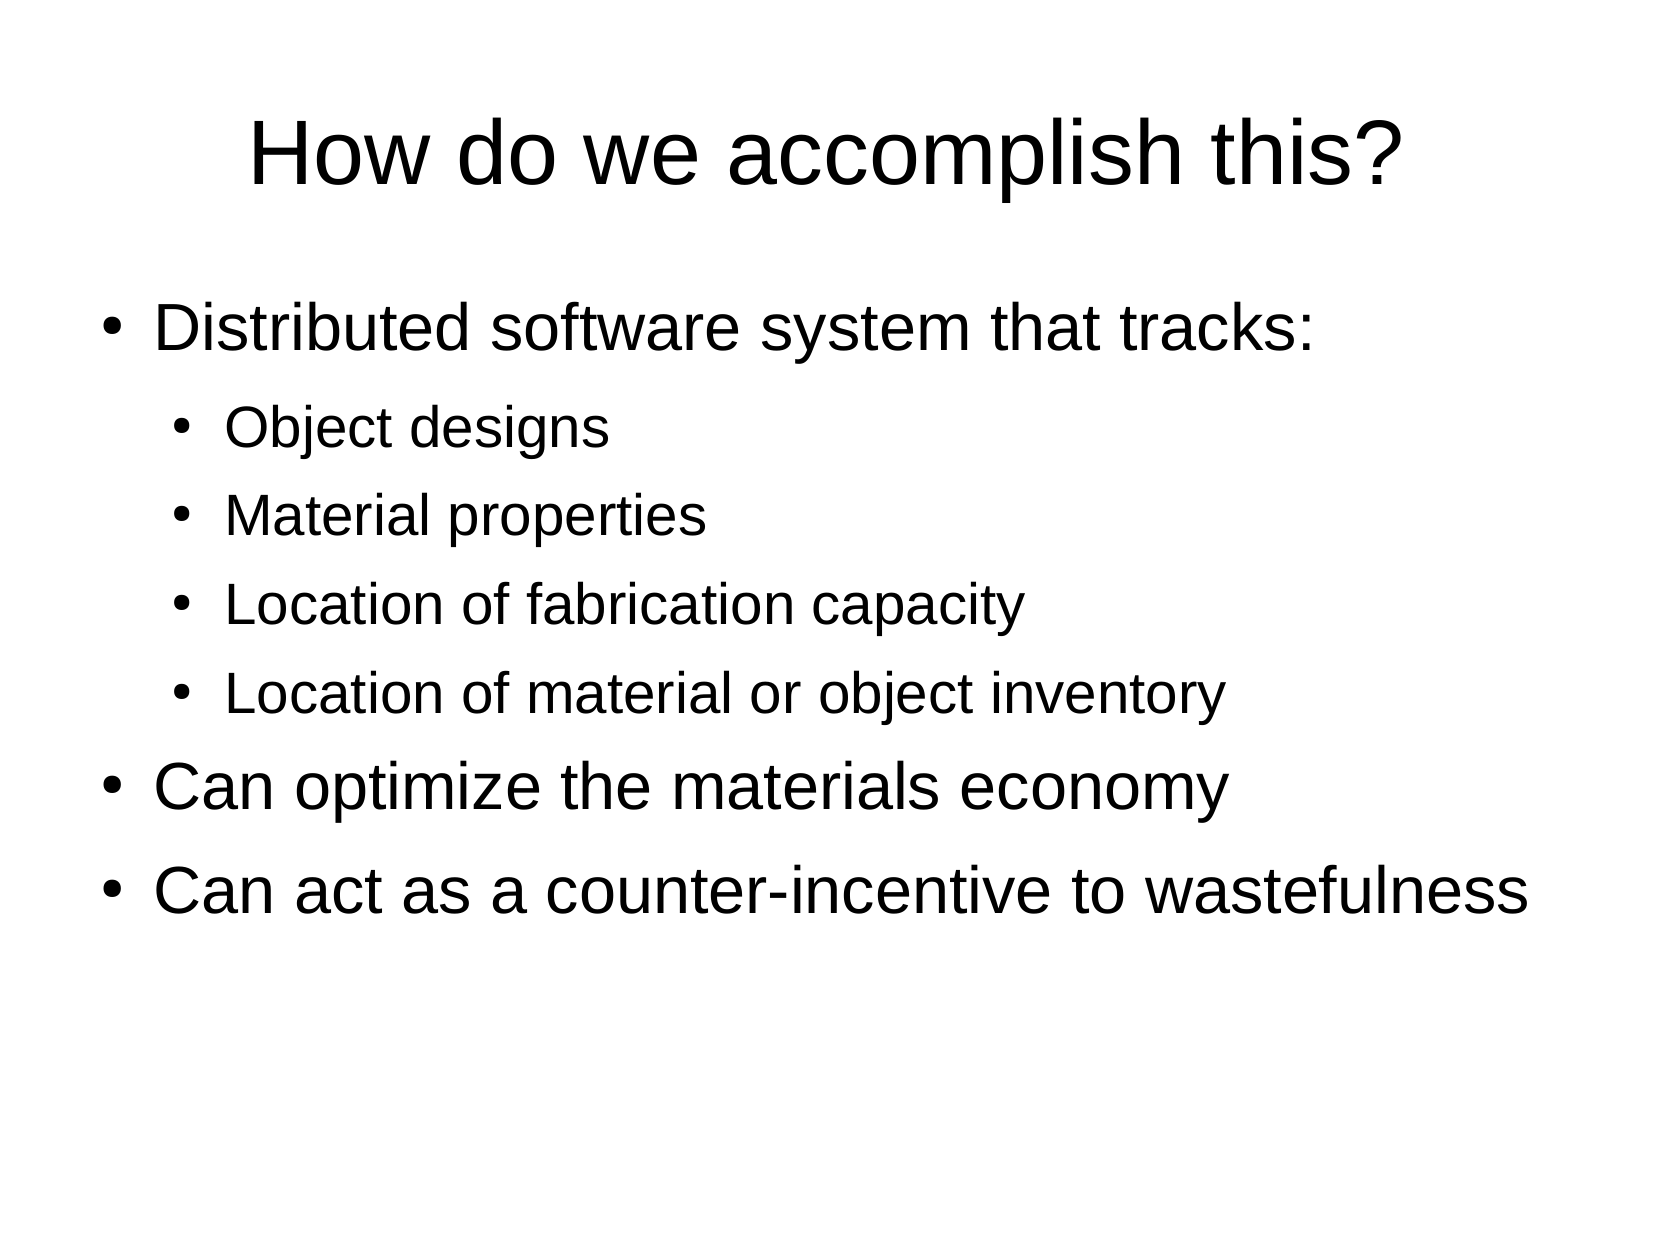

# How do we accomplish this?
Distributed software system that tracks:
Object designs
Material properties
Location of fabrication capacity
Location of material or object inventory
Can optimize the materials economy
Can act as a counter-incentive to wastefulness